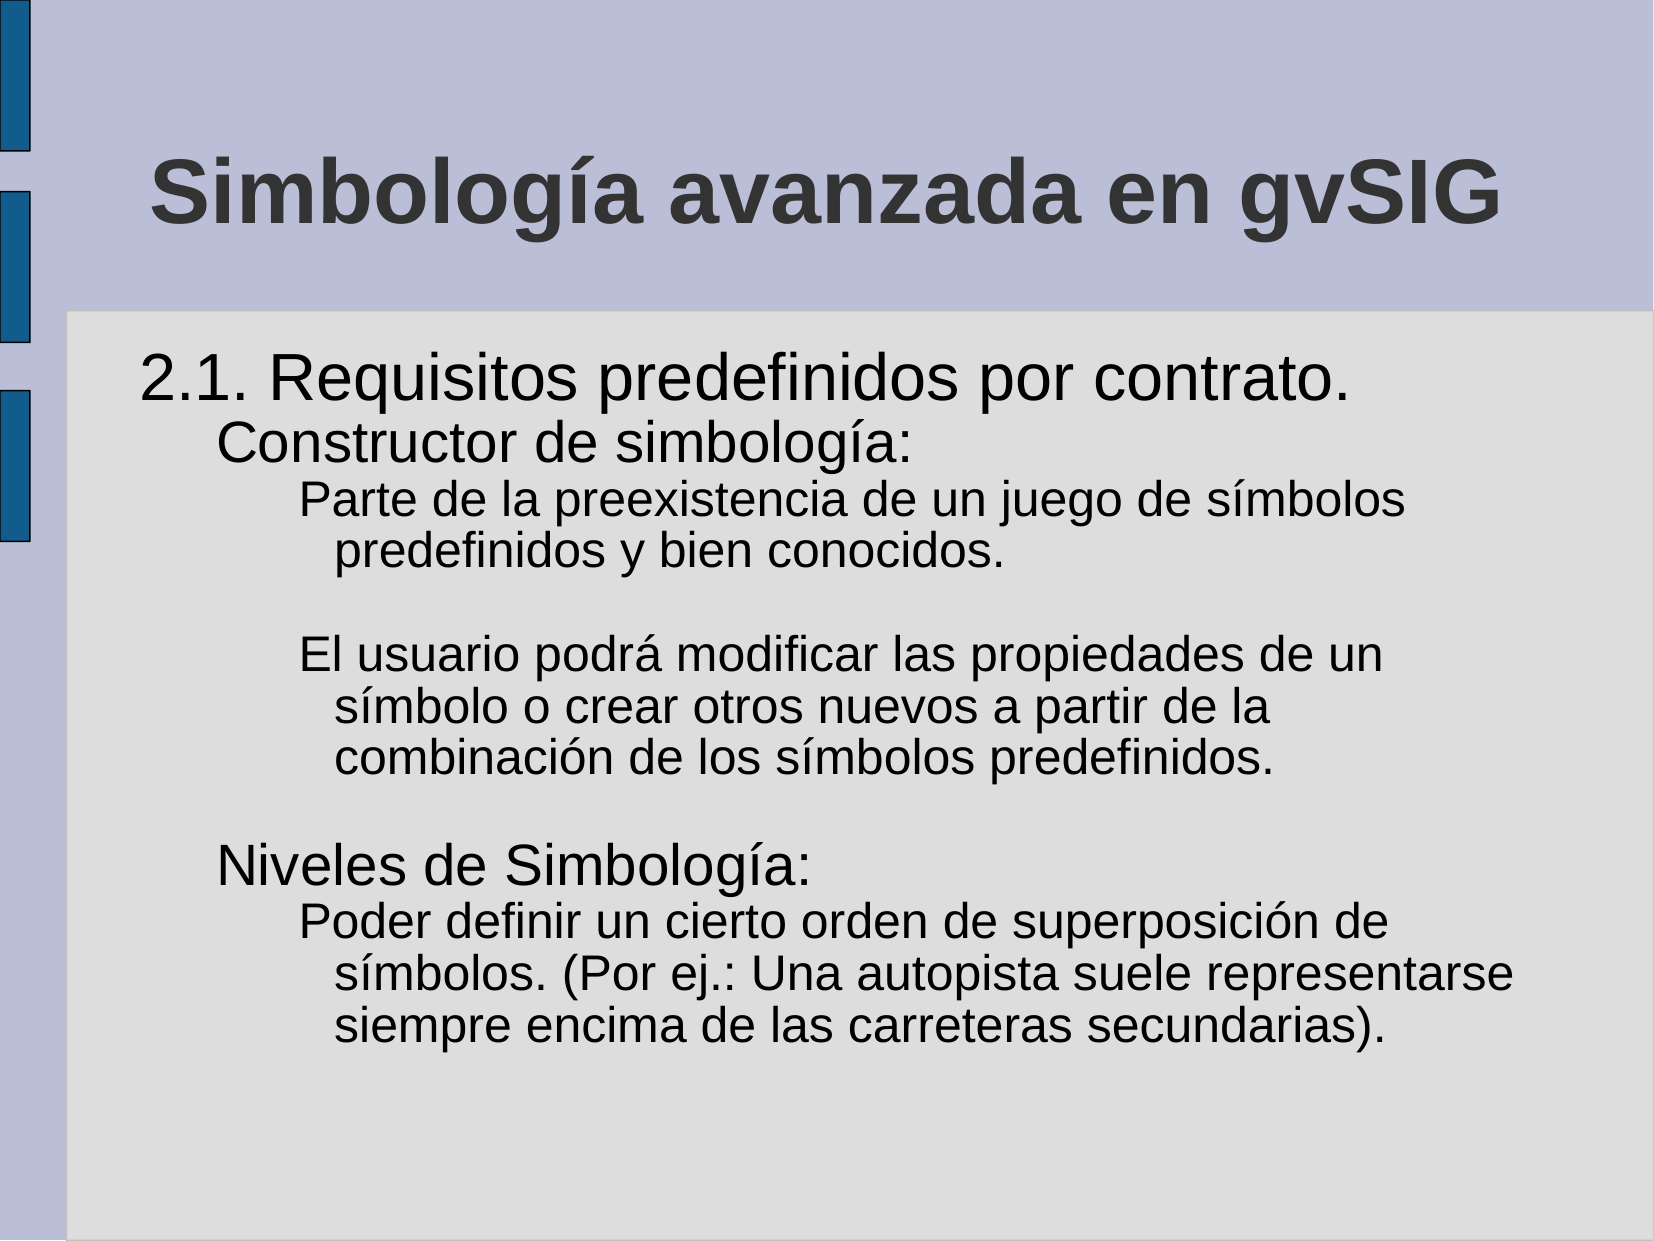

# Simbología avanzada en gvSIG
2.1. Requisitos predefinidos por contrato.
Constructor de simbología:
Parte de la preexistencia de un juego de símbolos predefinidos y bien conocidos.
El usuario podrá modificar las propiedades de un símbolo o crear otros nuevos a partir de la combinación de los símbolos predefinidos.
Niveles de Simbología:
Poder definir un cierto orden de superposición de símbolos. (Por ej.: Una autopista suele representarse siempre encima de las carreteras secundarias).